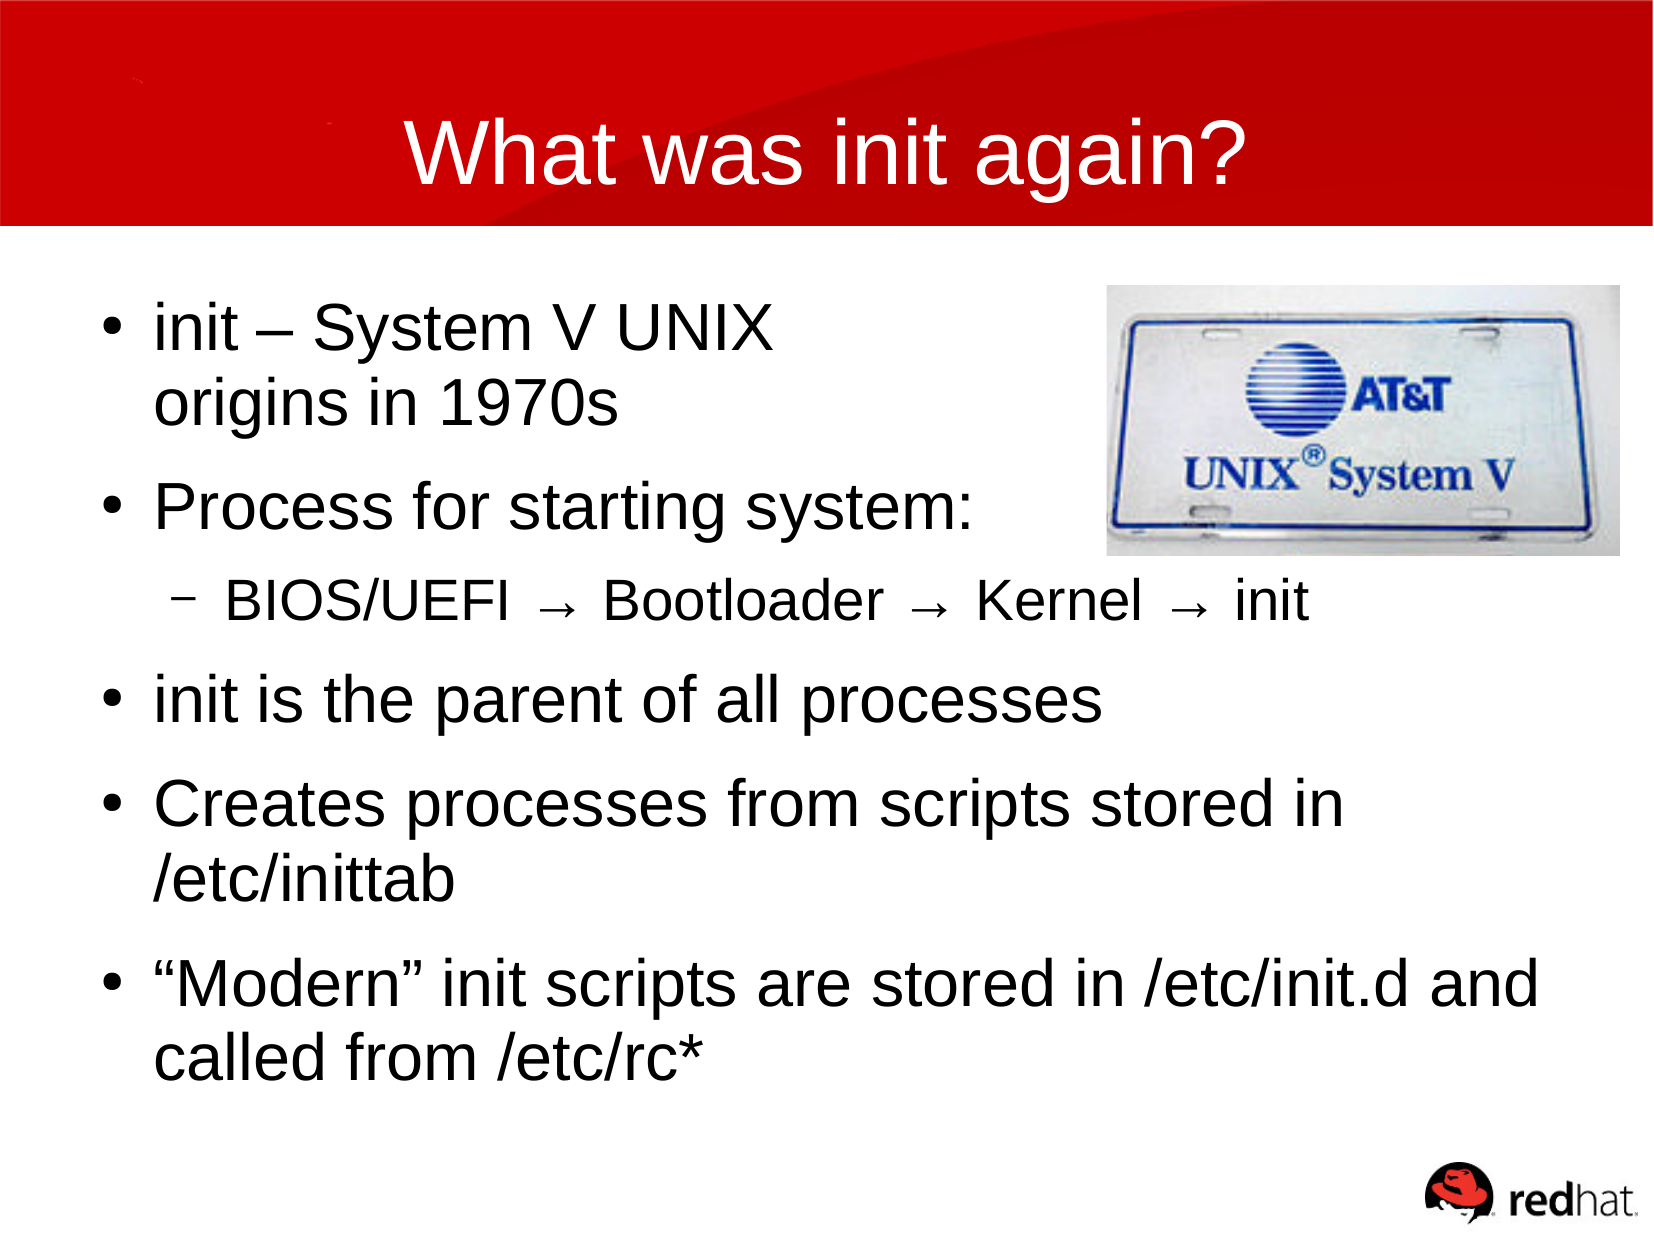

# What was init again?
init – System V UNIX
origins in 1970s
Process for starting system:
BIOS/UEFI → Bootloader → Kernel → init
init is the parent of all processes
Creates processes from scripts stored in /etc/inittab
“Modern” init scripts are stored in /etc/init.d and called from /etc/rc*